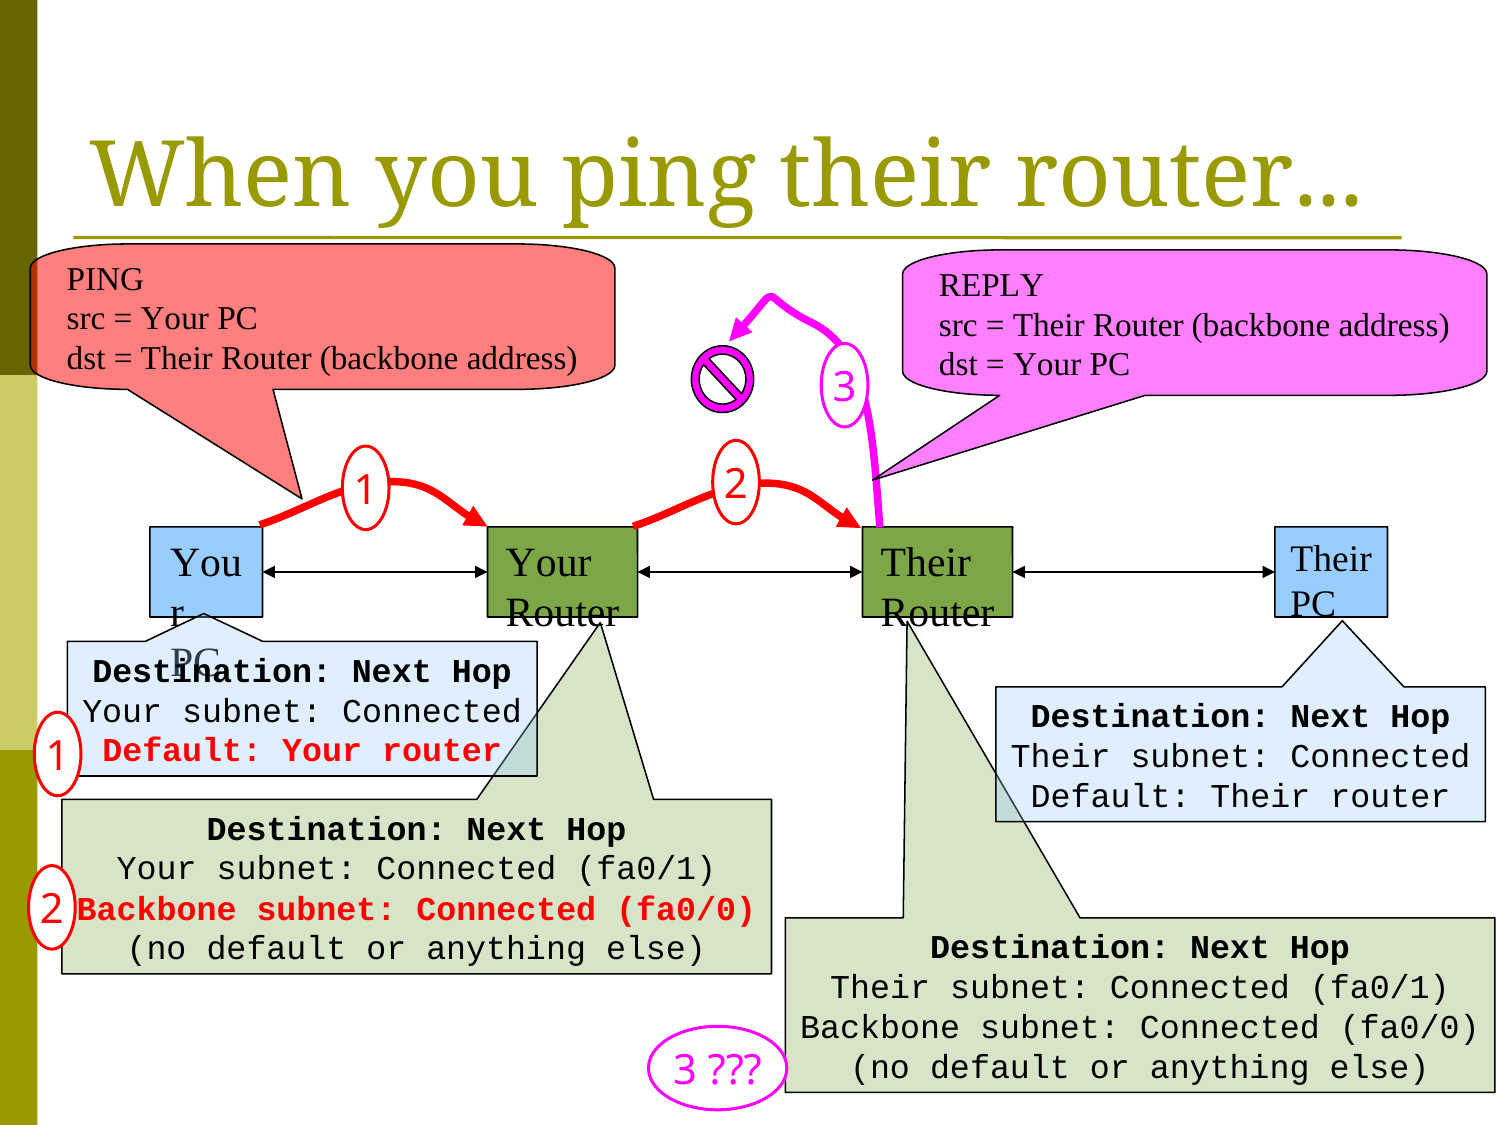

When you ping their router...
PING
src = Your PC
dst = Their Router (backbone address)
REPLY
src = Their Router (backbone address)
dst = Your PC
3
2
1
Your
PC
Your
Router
Their
Router
Their
PC
Destination: Next Hop
Your subnet: Connected
Default: Your router
Destination: Next Hop
Their subnet: Connected
Default: Their router
1
Destination: Next Hop
Your subnet: Connected (fa0/1)
Backbone subnet: Connected (fa0/0)
(no default or anything else)
2
Destination: Next Hop
Their subnet: Connected (fa0/1)
Backbone subnet: Connected (fa0/0)
(no default or anything else)
3 ???